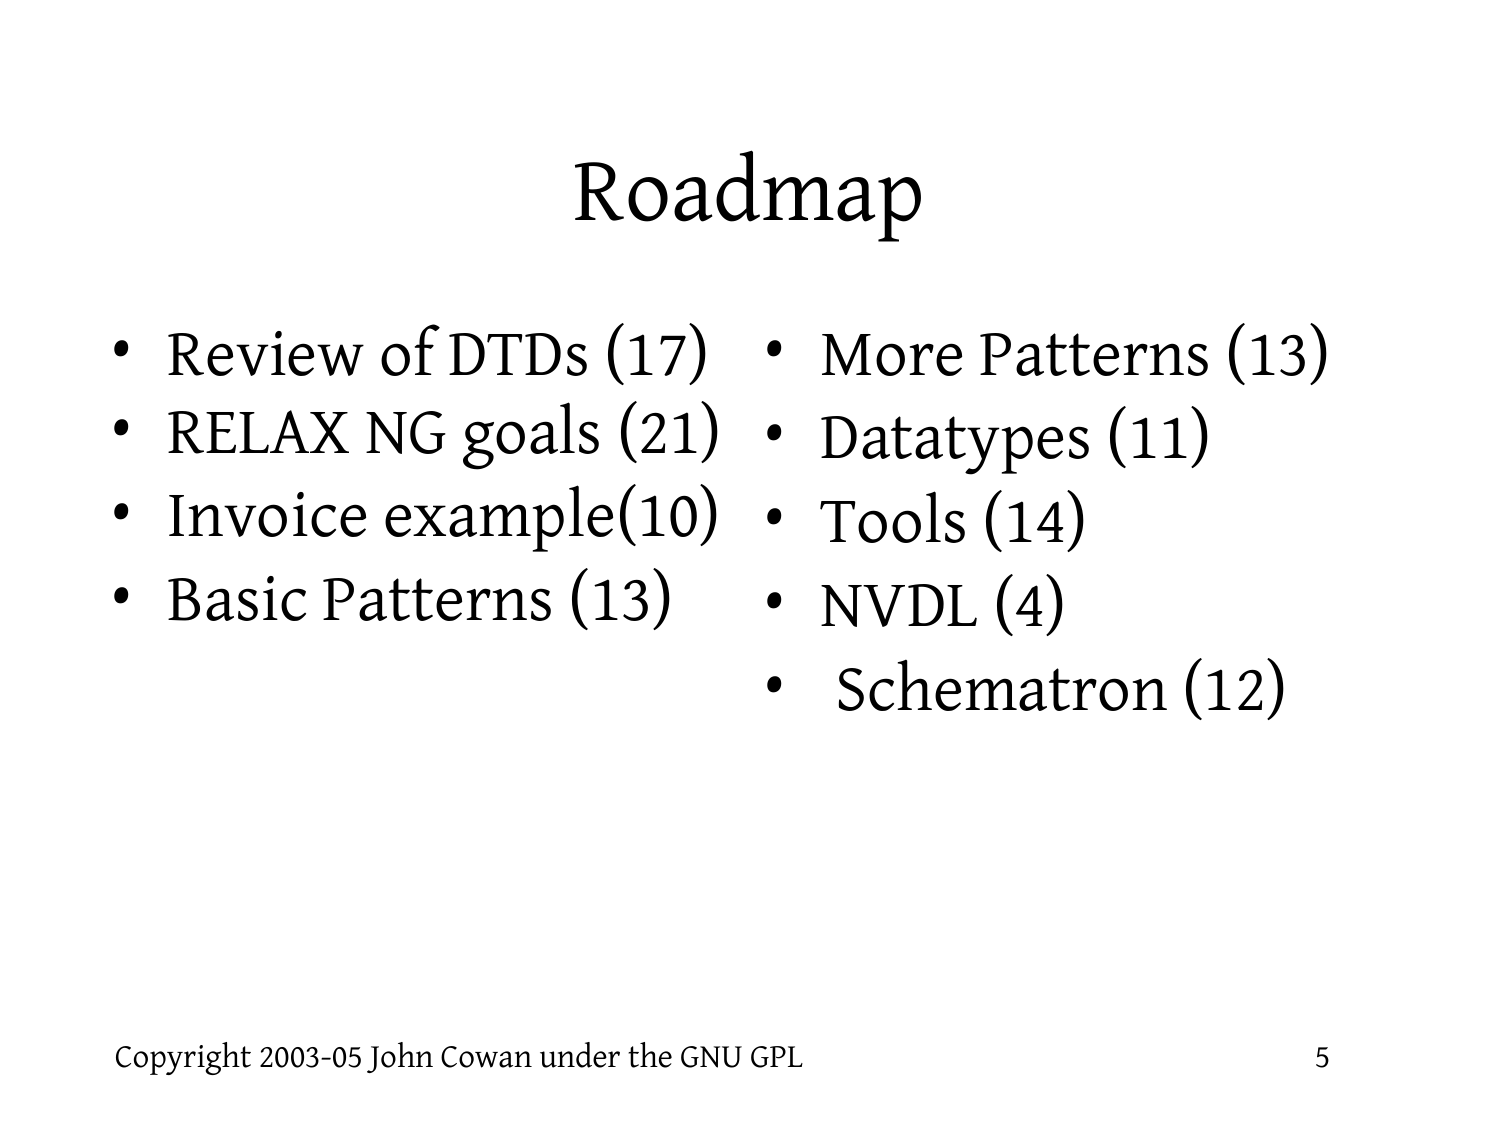

# Roadmap
Review of DTDs (17)
RELAX NG goals (21)
Invoice example(10)
Basic Patterns (13)
More Patterns (13)
Datatypes (11)
Tools (14)
NVDL (4)
 Schematron (12)